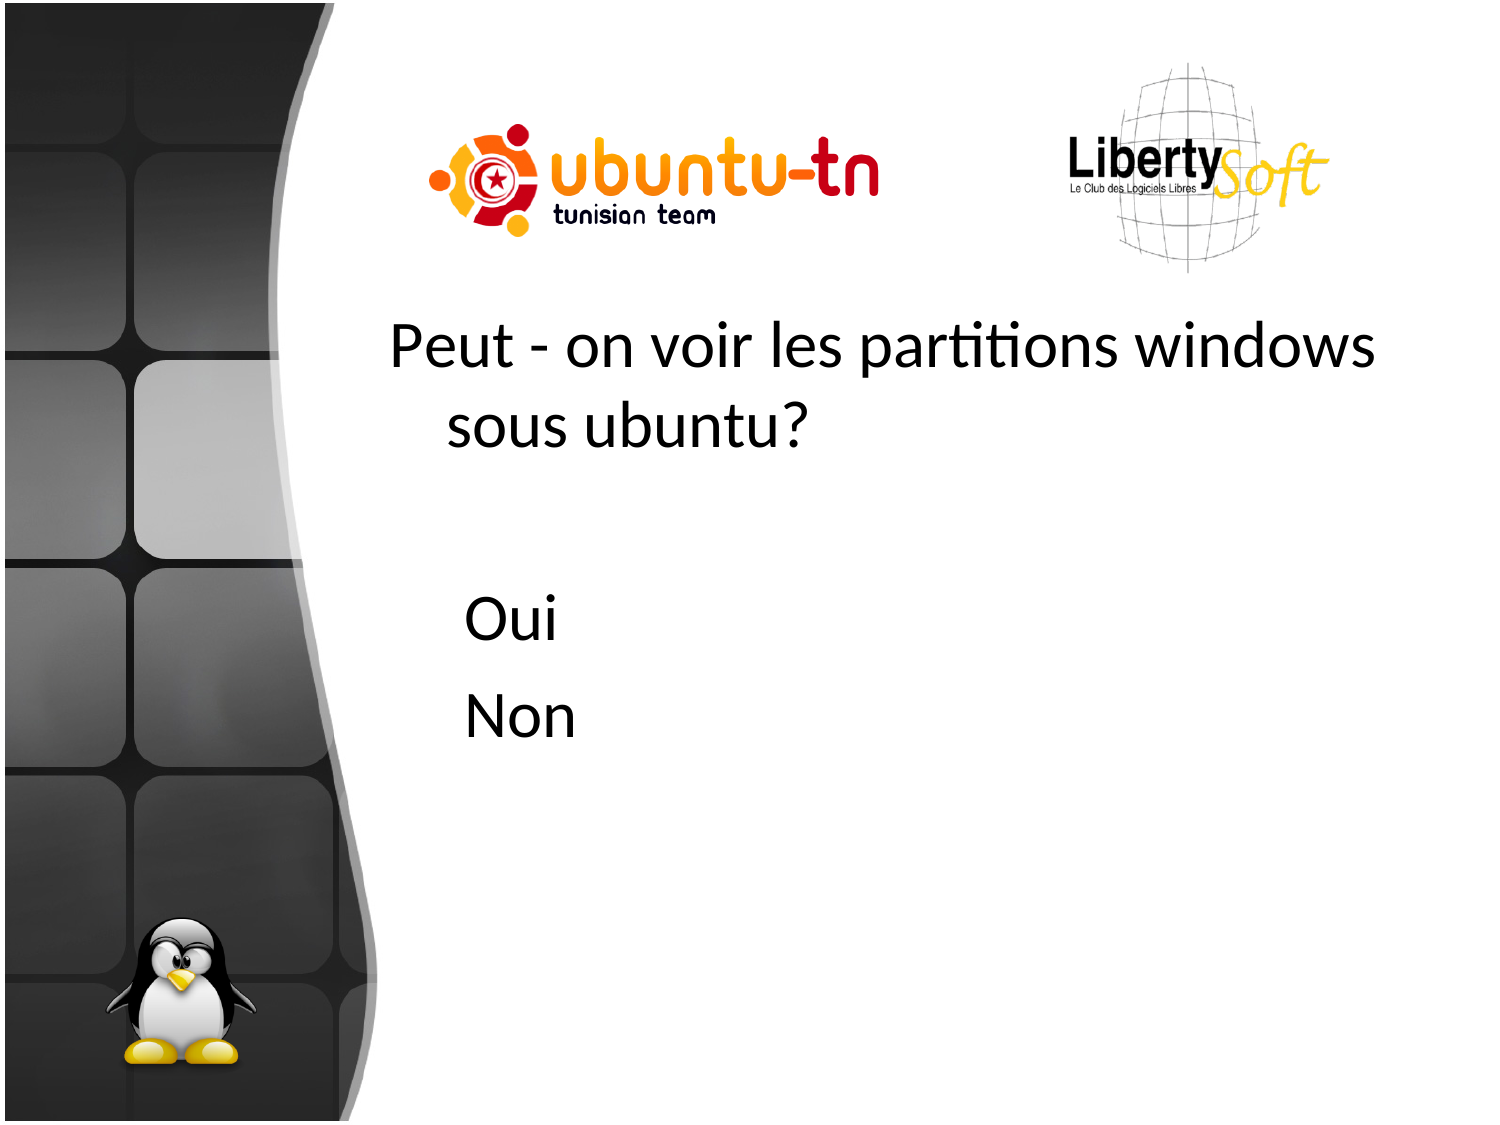

#
Peut - on voir les partitions windows sous ubuntu?
Oui
Non